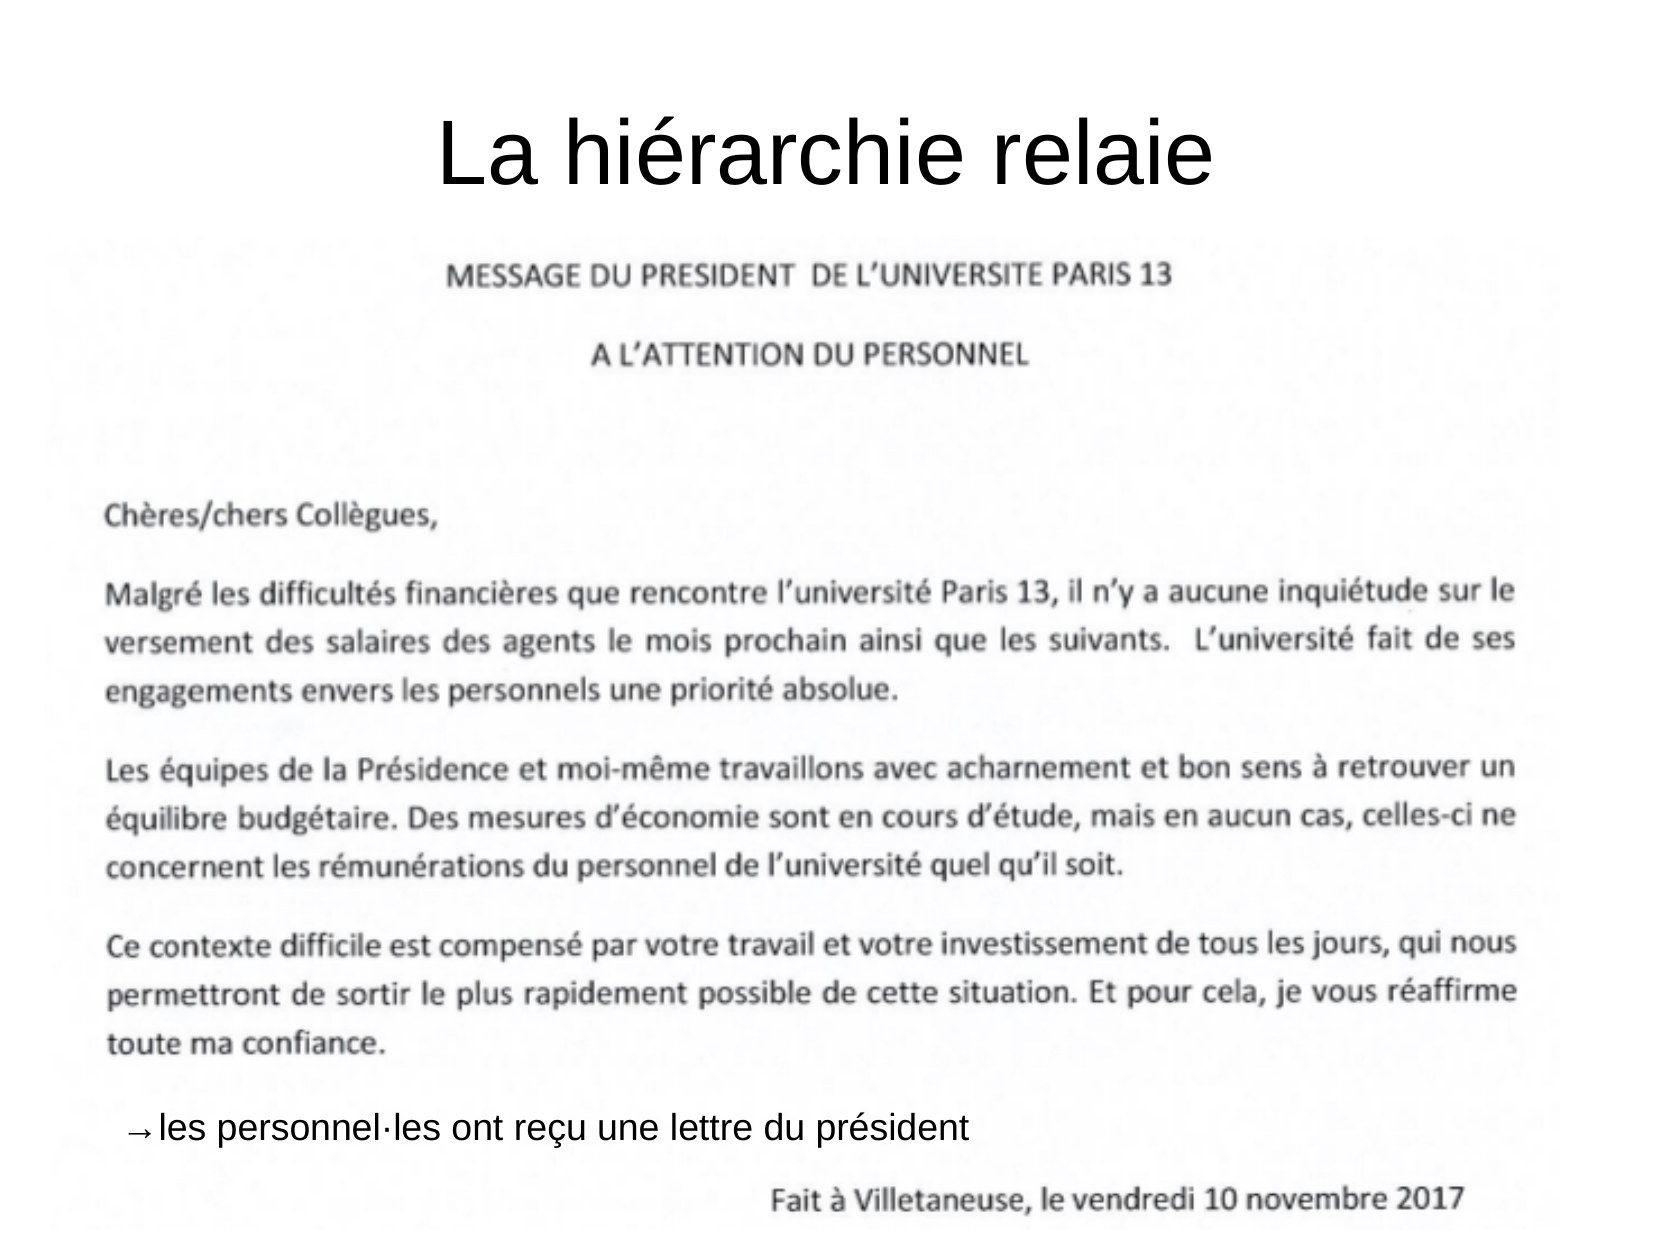

# La hiérarchie relaie
→les personnel·les ont reçu une lettre du président